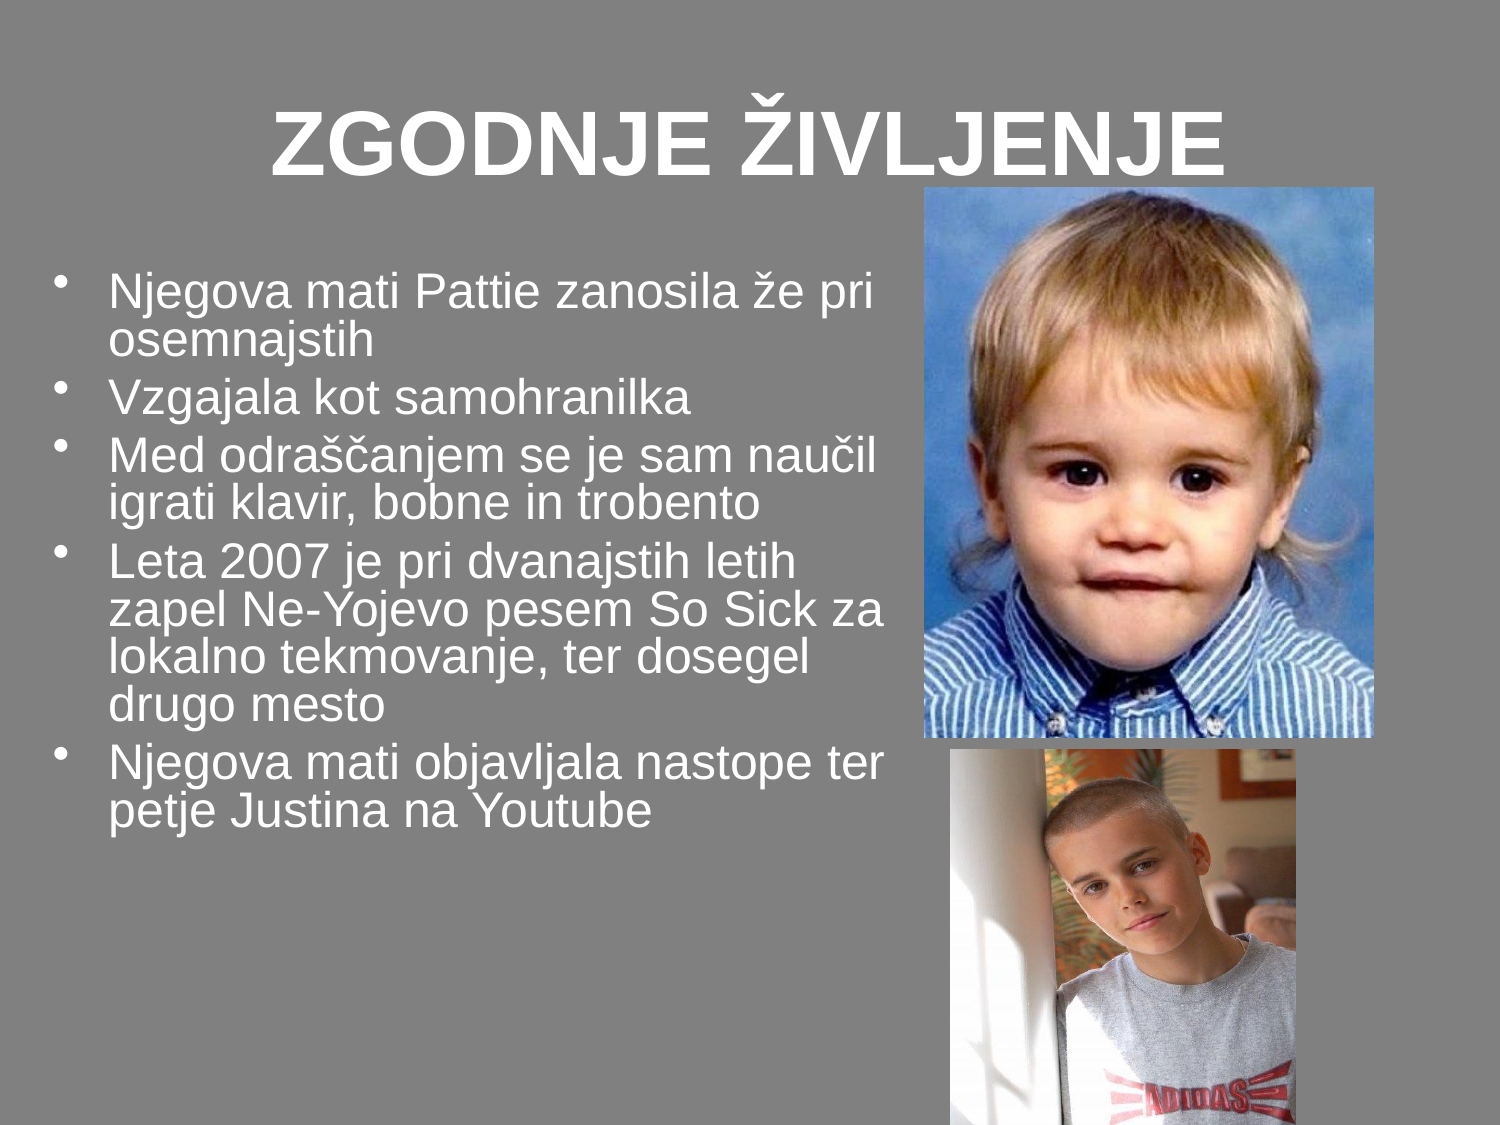

# ZGODNJE ŽIVLJENJE
Njegova mati Pattie zanosila že pri osemnajstih
Vzgajala kot samohranilka
Med odraščanjem se je sam naučil igrati klavir, bobne in trobento
Leta 2007 je pri dvanajstih letih zapel Ne-Yojevo pesem So Sick za lokalno tekmovanje, ter dosegel drugo mesto
Njegova mati objavljala nastope ter petje Justina na Youtube